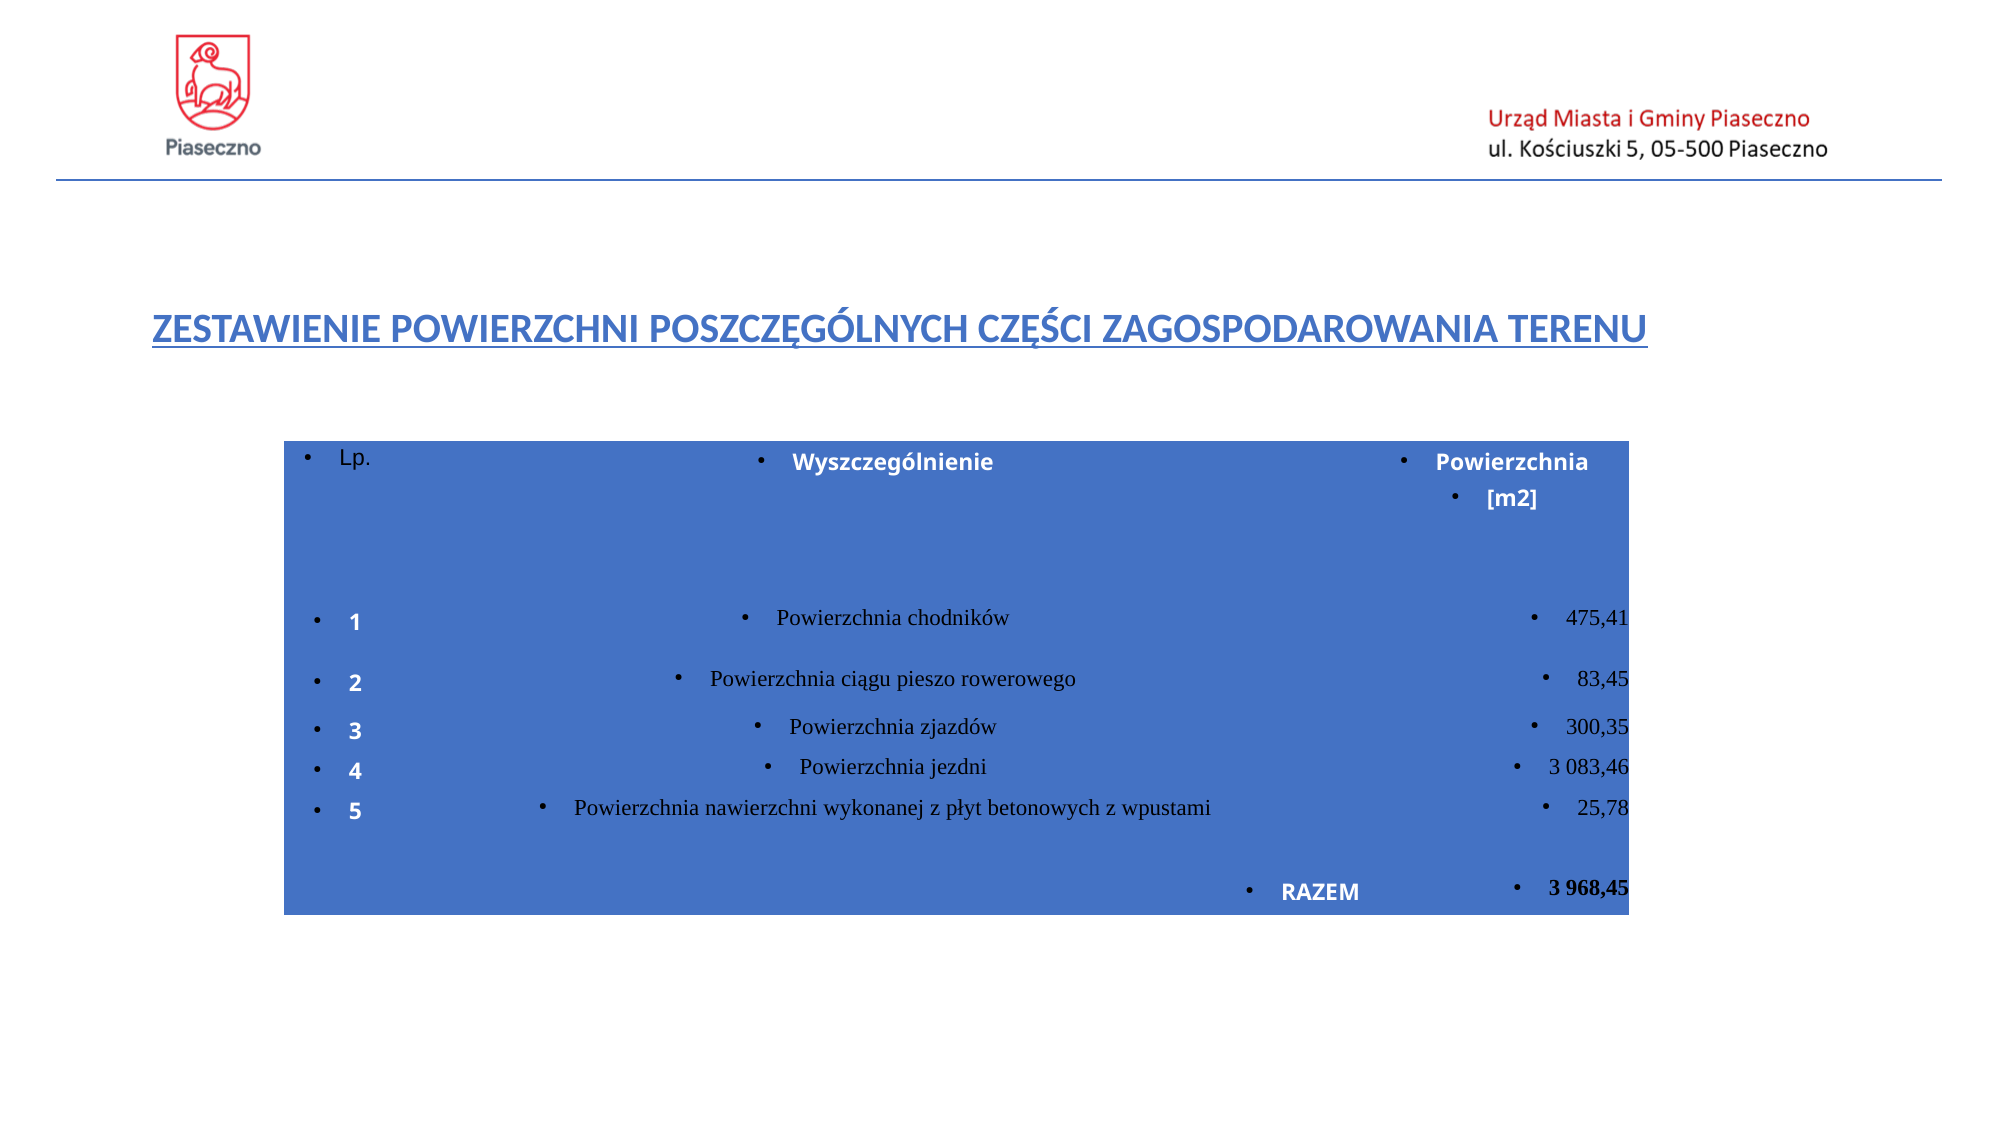

#
ZESTAWIENIE POWIERZCHNI POSZCZĘGÓLNYCH CZĘŚCI ZAGOSPODAROWANIA TERENU
| Lp. | Wyszczególnienie | Powierzchnia [m2] |
| --- | --- | --- |
| 1 | Powierzchnia chodników | 475,41 |
| 2 | Powierzchnia ciągu pieszo rowerowego | 83,45 |
| 3 | Powierzchnia zjazdów | 300,35 |
| 4 | Powierzchnia jezdni | 3 083,46 |
| 5 | Powierzchnia nawierzchni wykonanej z płyt betonowych z wpustami | 25,78 |
| RAZEM | | 3 968,45 |